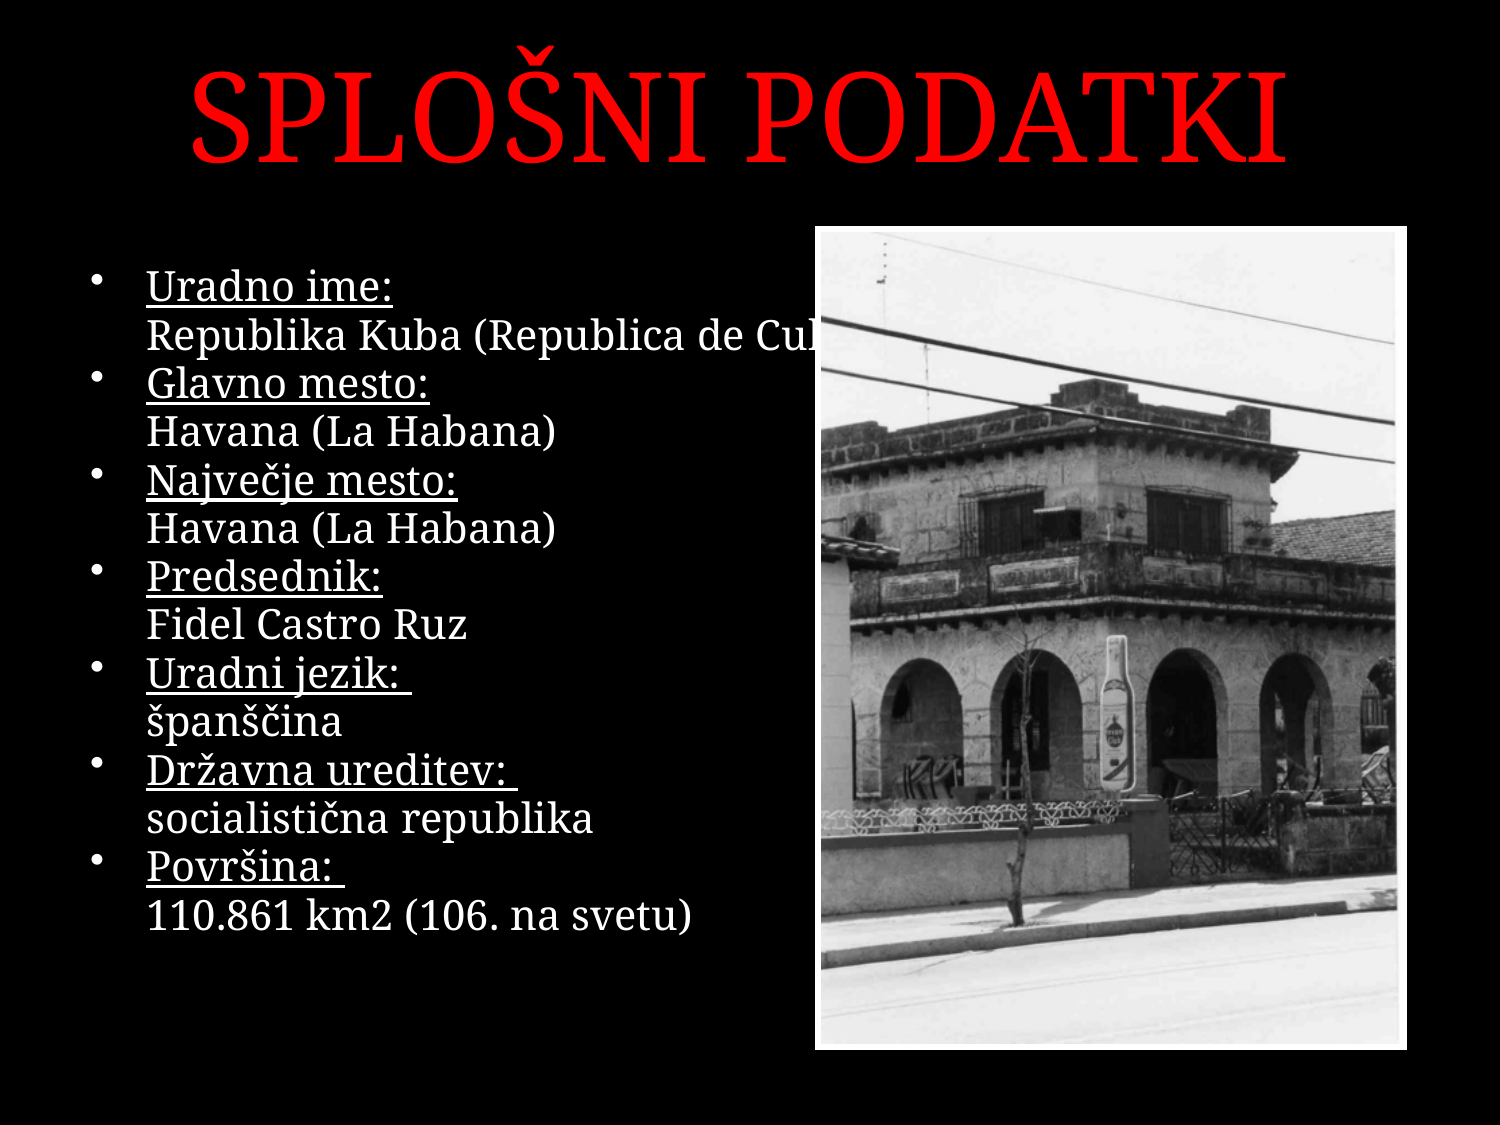

# SPLOŠNI PODATKI
Uradno ime:
	Republika Kuba (Republica de Cuba)
Glavno mesto:
	Havana (La Habana)
Največje mesto:
	Havana (La Habana)
Predsednik:
	Fidel Castro Ruz
Uradni jezik:
	španščina
Državna ureditev:
	socialistična republika
Površina:
	110.861 km2 (106. na svetu)